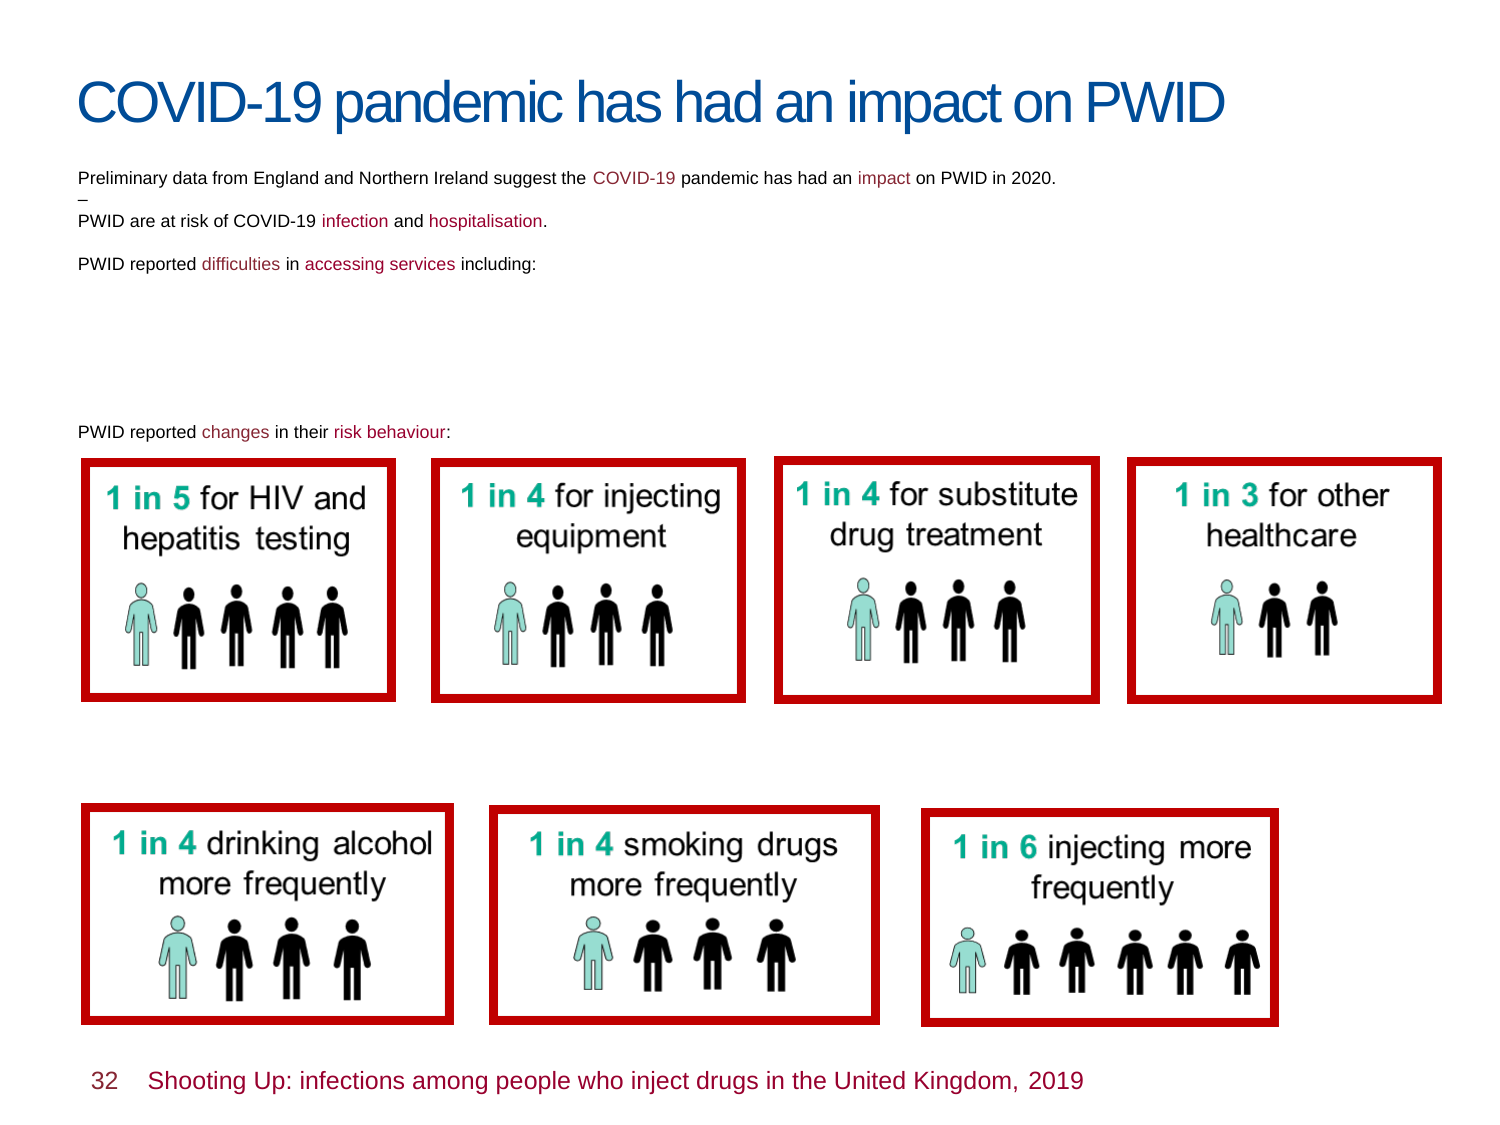

# COVID-19 pandemic has had an impact on PWID
Preliminary data from England and Northern Ireland suggest the COVID-19 pandemic has had an impact on PWID in 2020.
PWID are at risk of COVID-19 infection and hospitalisation.
PWID reported difficulties in accessing services including:
PWID reported changes in their risk behaviour:
 29
Shooting Up: infections among people who inject drugs in the United Kingdom, 2019